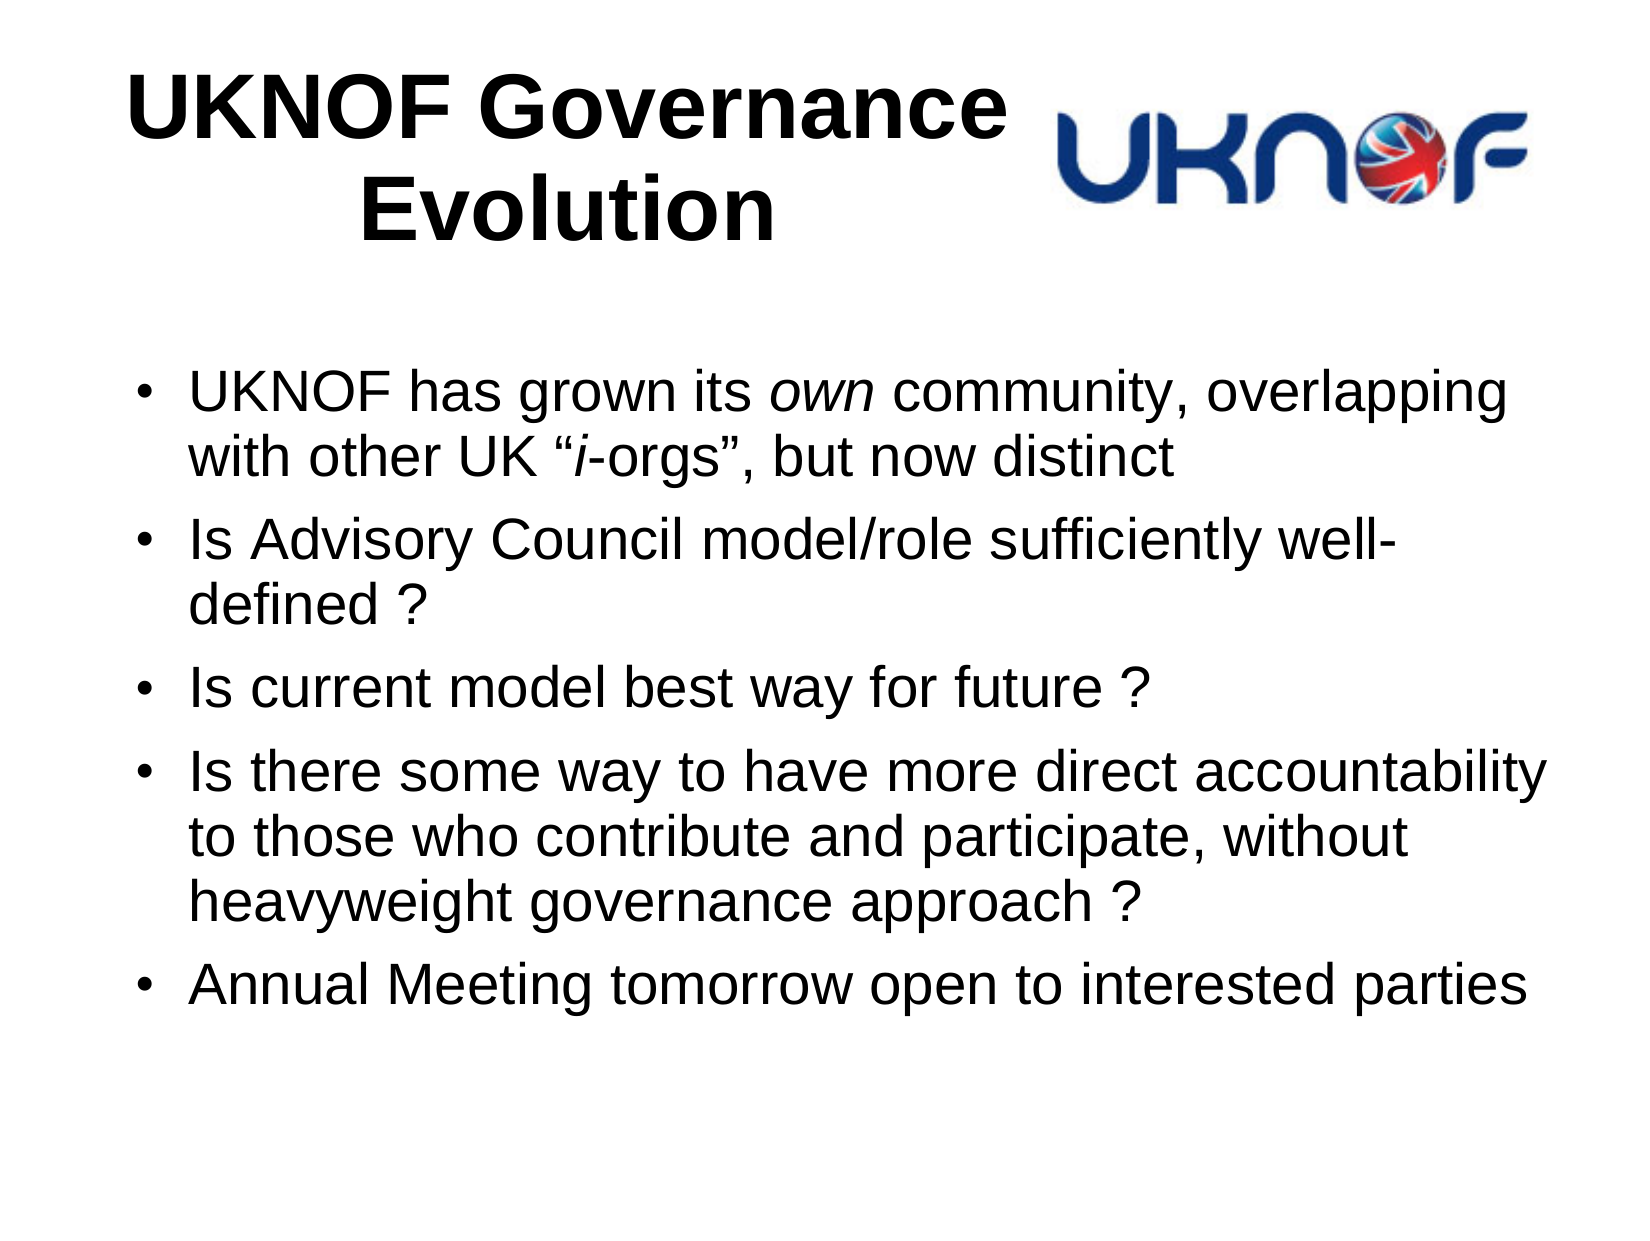

# UKNOF Governance Evolution
UKNOF has grown its own community, overlapping with other UK “i-orgs”, but now distinct
Is Advisory Council model/role sufficiently well-defined ?
Is current model best way for future ?
Is there some way to have more direct accountability to those who contribute and participate, without heavyweight governance approach ?
Annual Meeting tomorrow open to interested parties